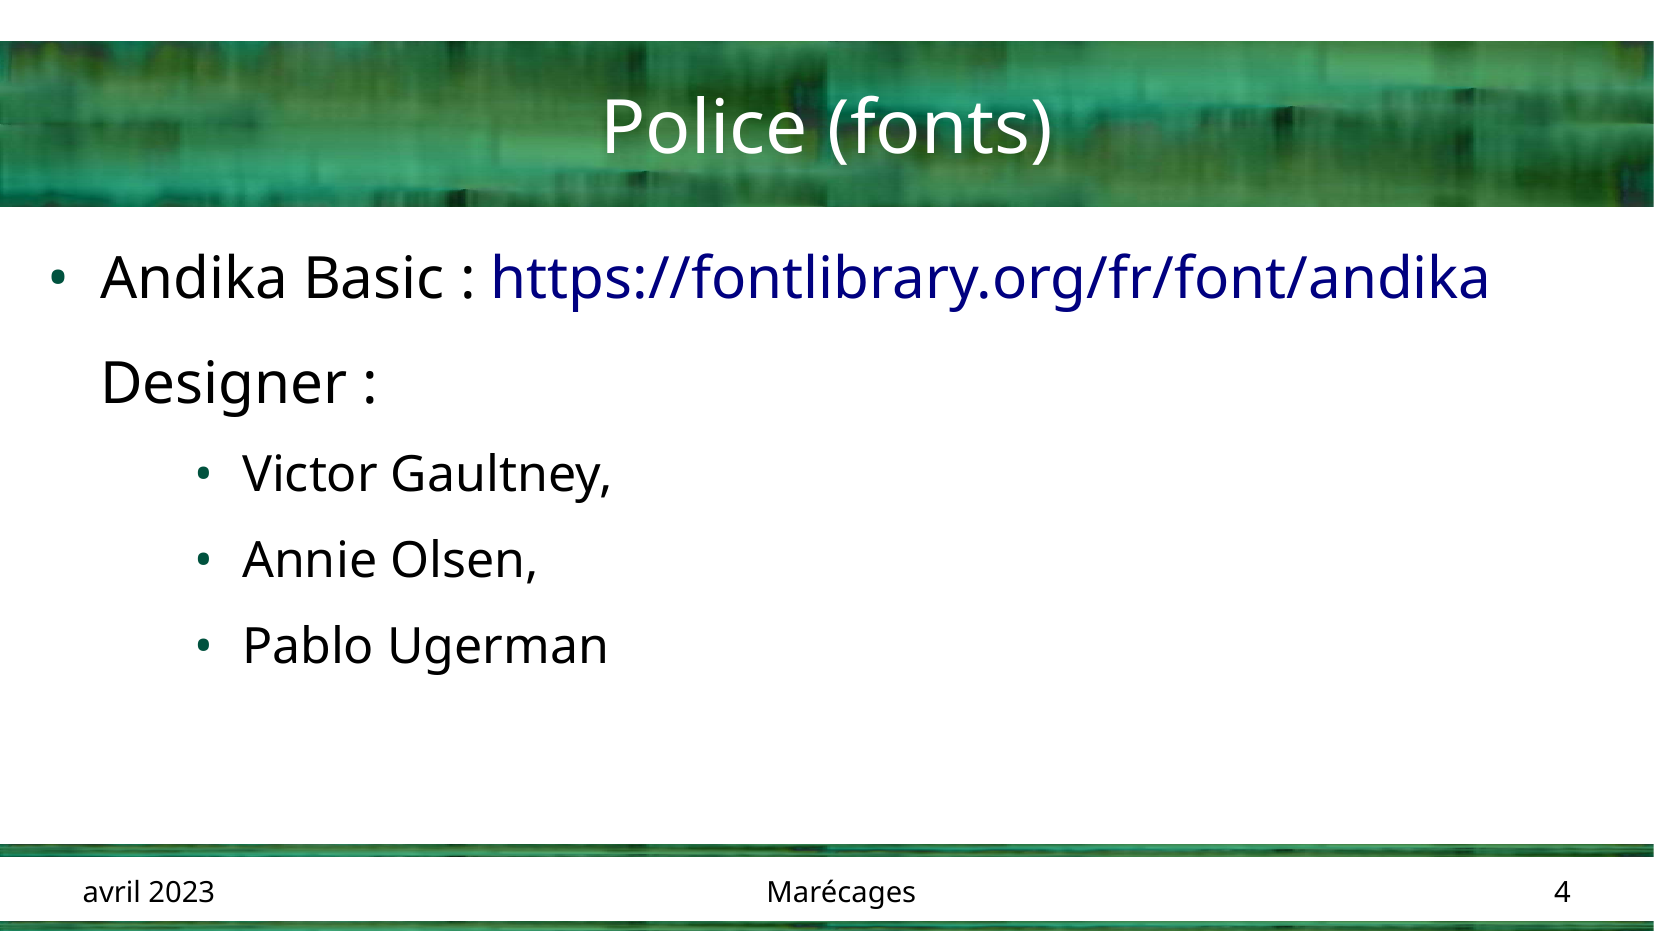

# Police (fonts)
Andika Basic : https://fontlibrary.org/fr/font/andika
Designer :
Victor Gaultney,
Annie Olsen,
Pablo Ugerman
avril 2023
Marécages
4